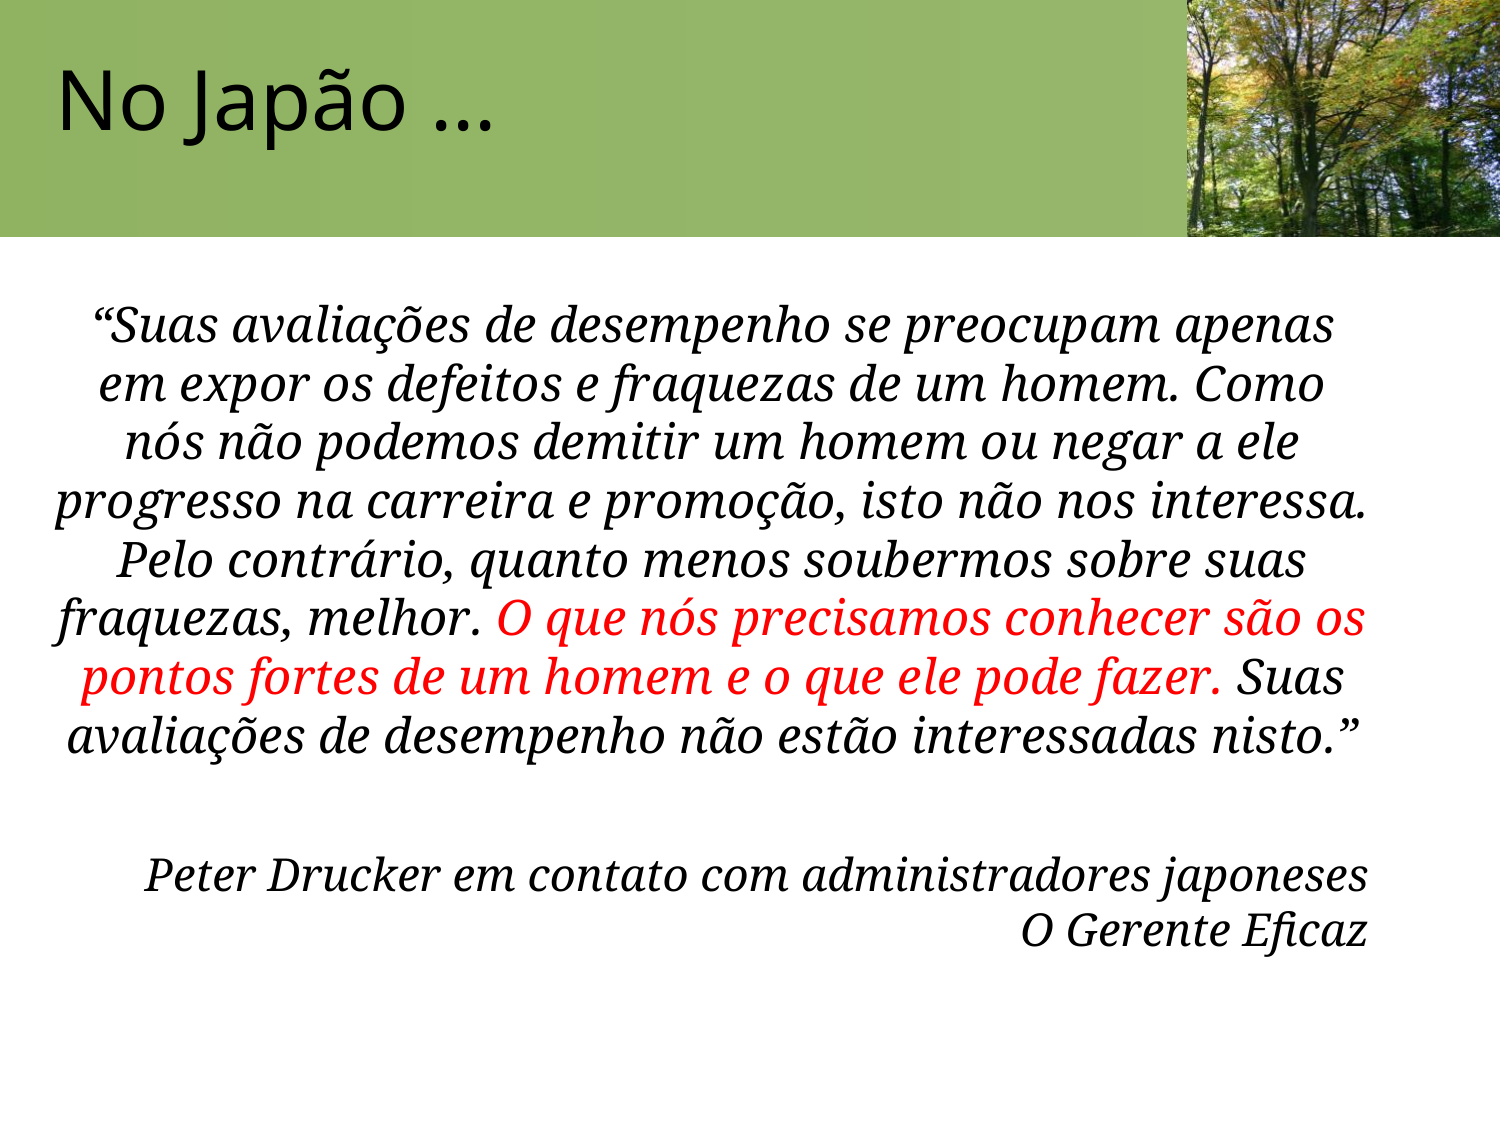

# No Japão ...
“Suas avaliações de desempenho se preocupam apenas em expor os defeitos e fraquezas de um homem. Como nós não podemos demitir um homem ou negar a ele progresso na carreira e promoção, isto não nos interessa. Pelo contrário, quanto menos soubermos sobre suas fraquezas, melhor. O que nós precisamos conhecer são os pontos fortes de um homem e o que ele pode fazer. Suas avaliações de desempenho não estão interessadas nisto.”
Peter Drucker em contato com administradores japoneses
O Gerente Eficaz